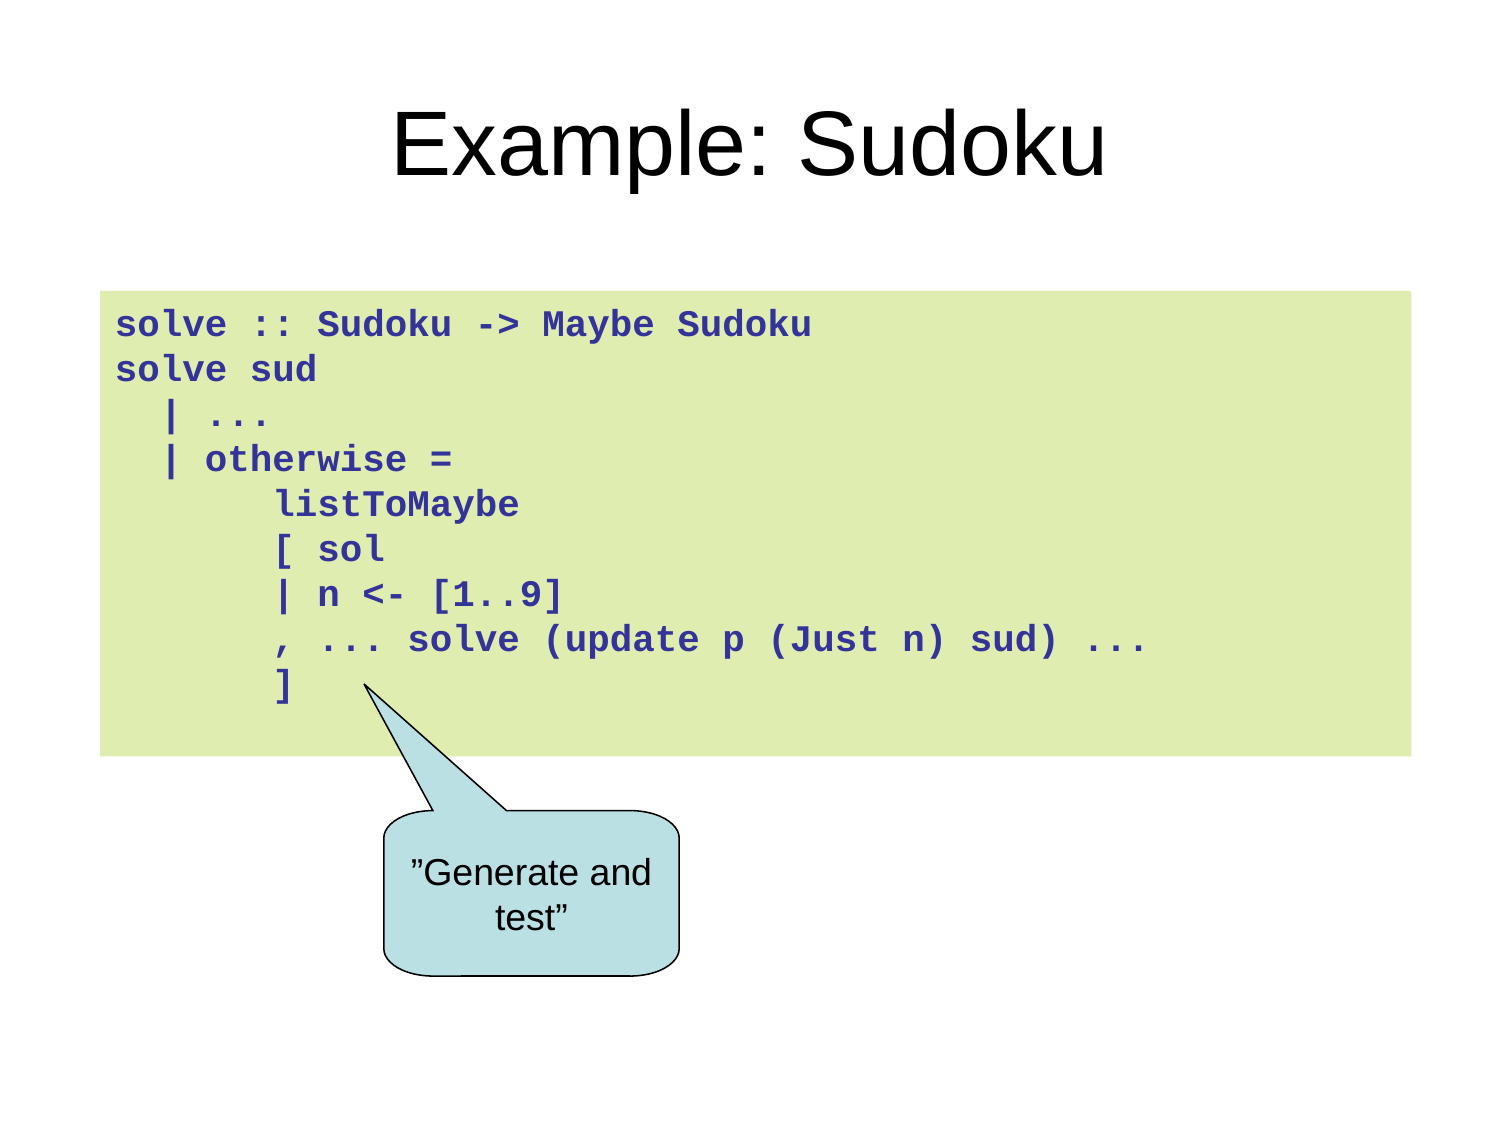

# Example: Sudoku
solve :: Sudoku -> Maybe Sudoku
solve sud
 | ...
 | otherwise =
 listToMaybe
 [ sol
 | n <- [1..9]
 , ... solve (update p (Just n) sud) ...
 ]
”Generate and test”